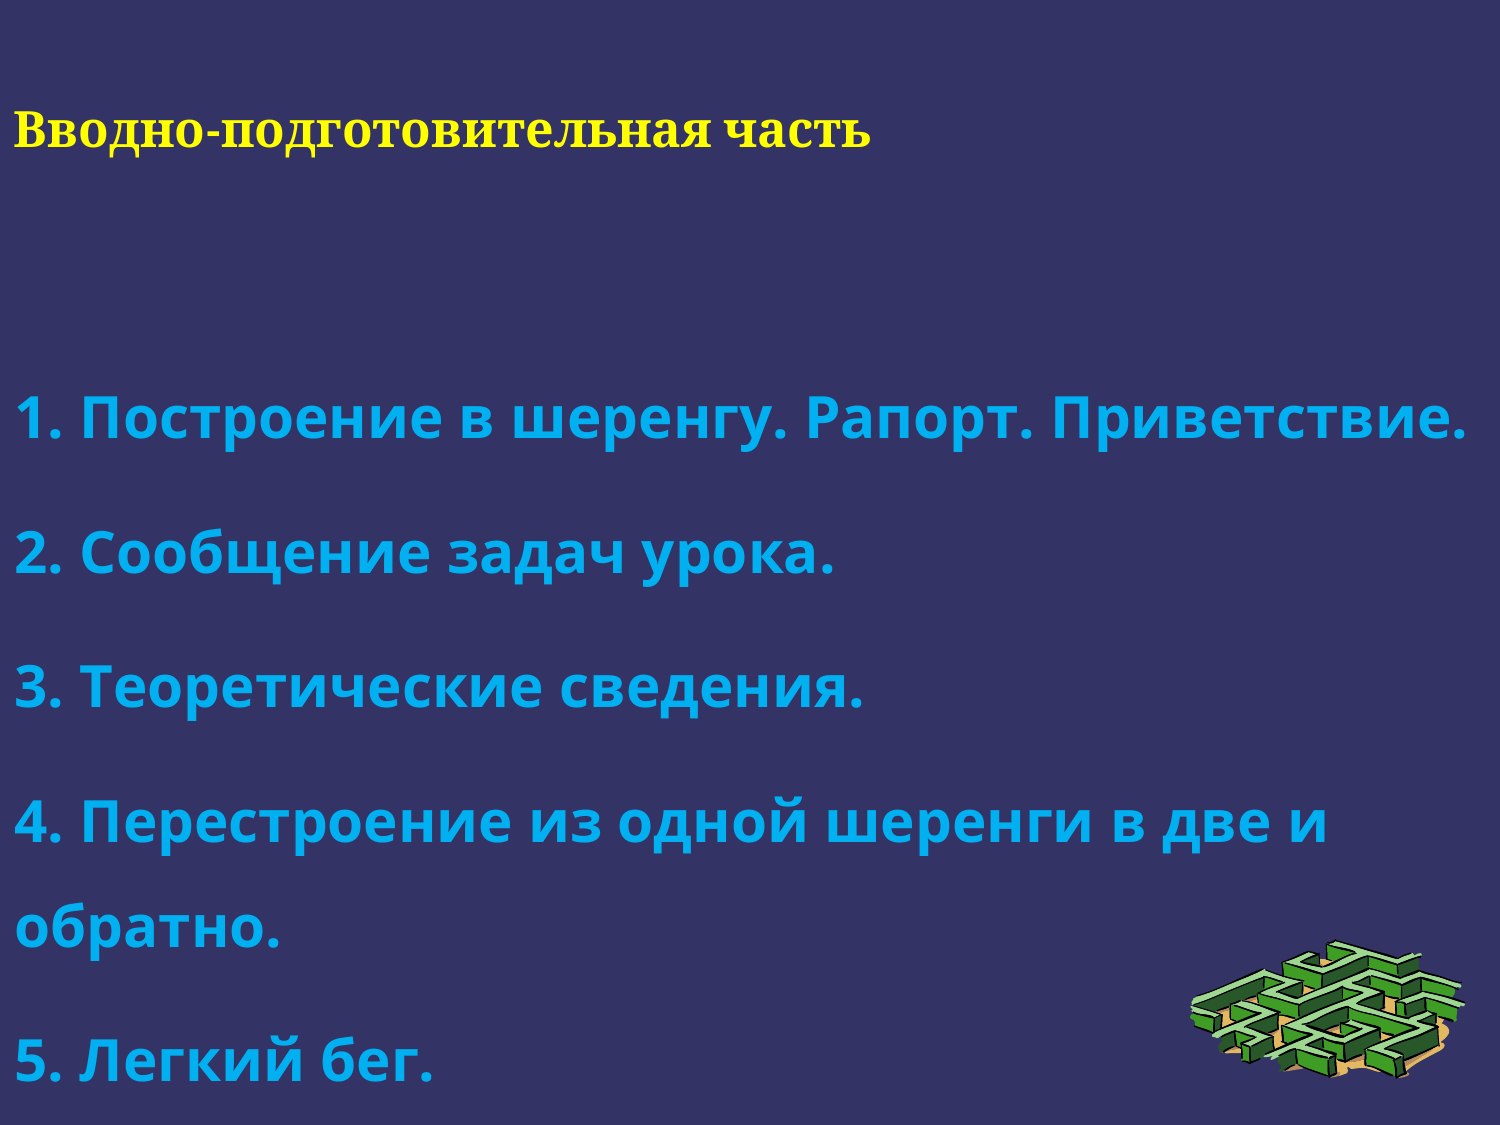

# Вводно-подготовительная часть
1. Построение в шеренгу. Рапорт. Приветствие.
2. Сообщение задач урока.
3. Теоретические сведения.
4. Перестроение из одной шеренги в две и обратно.
5. Легкий бег.
6.Общеразвивающие упражнения на месте.